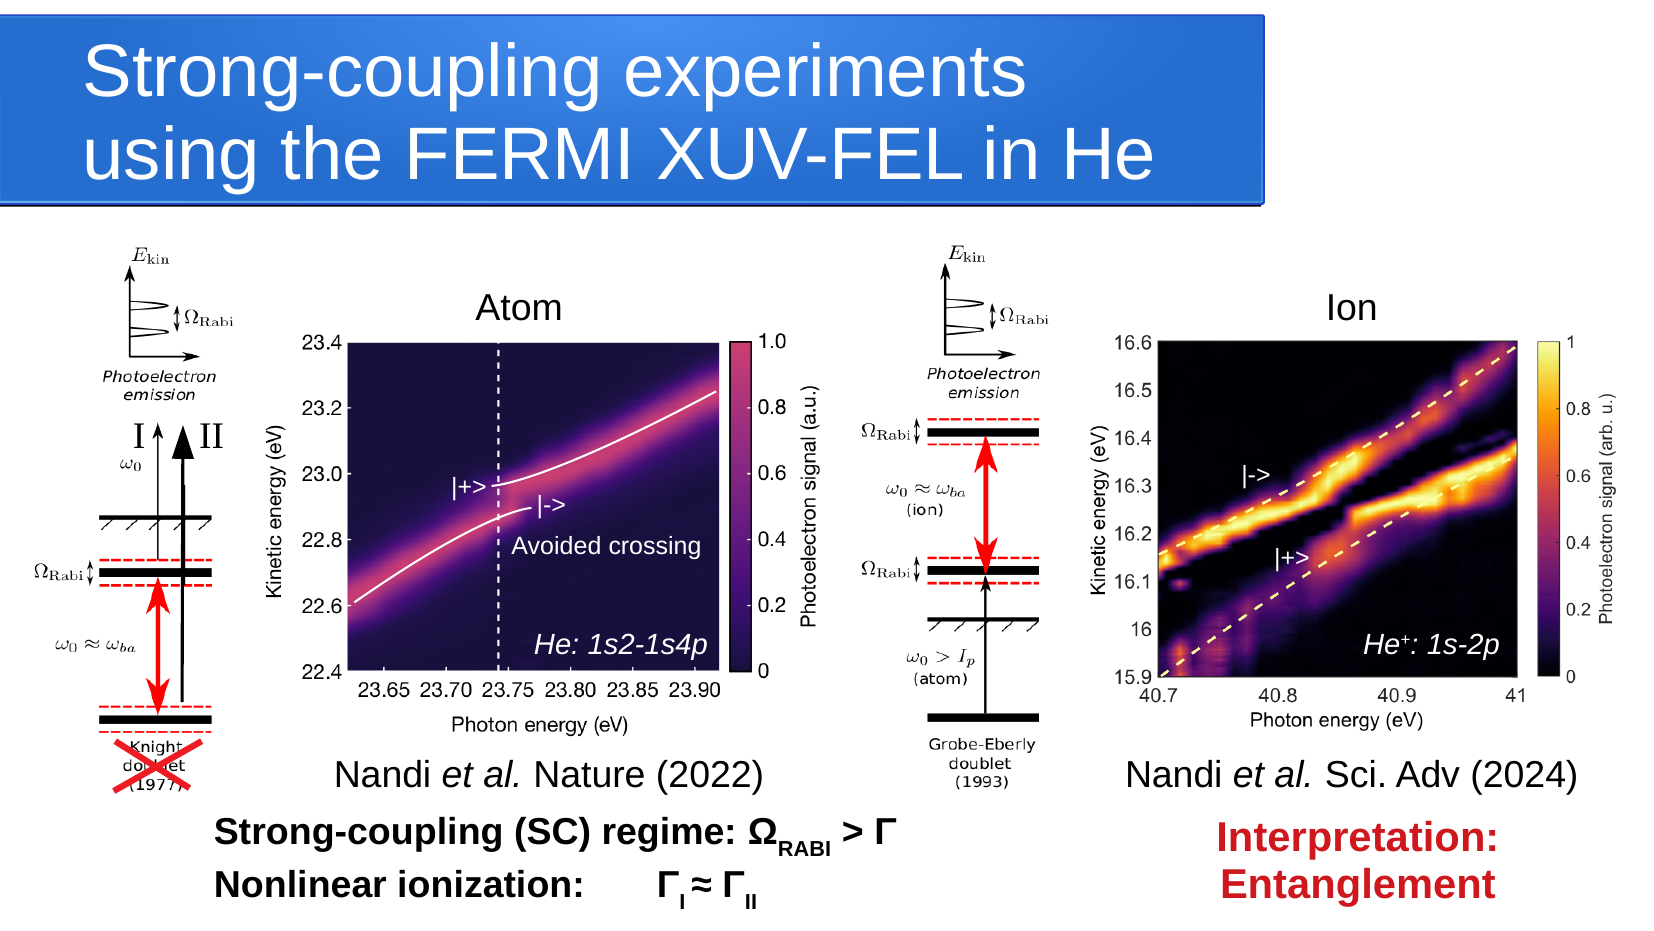

# Strong-coupling experiments using the FERMI XUV-FEL in He
Atom
Ion
I
II
|->
|+>
|->
Avoided crossing
|+>
He: 1s2-1s4p
He+: 1s-2p
Nandi et al. Nature (2022)
Nandi et al. Sci. Adv (2024)
Strong-coupling (SC) regime: ΩRABI > Γ
Interpretation: Entanglement
Nonlinear ionization: 	ΓI ≈ ΓII